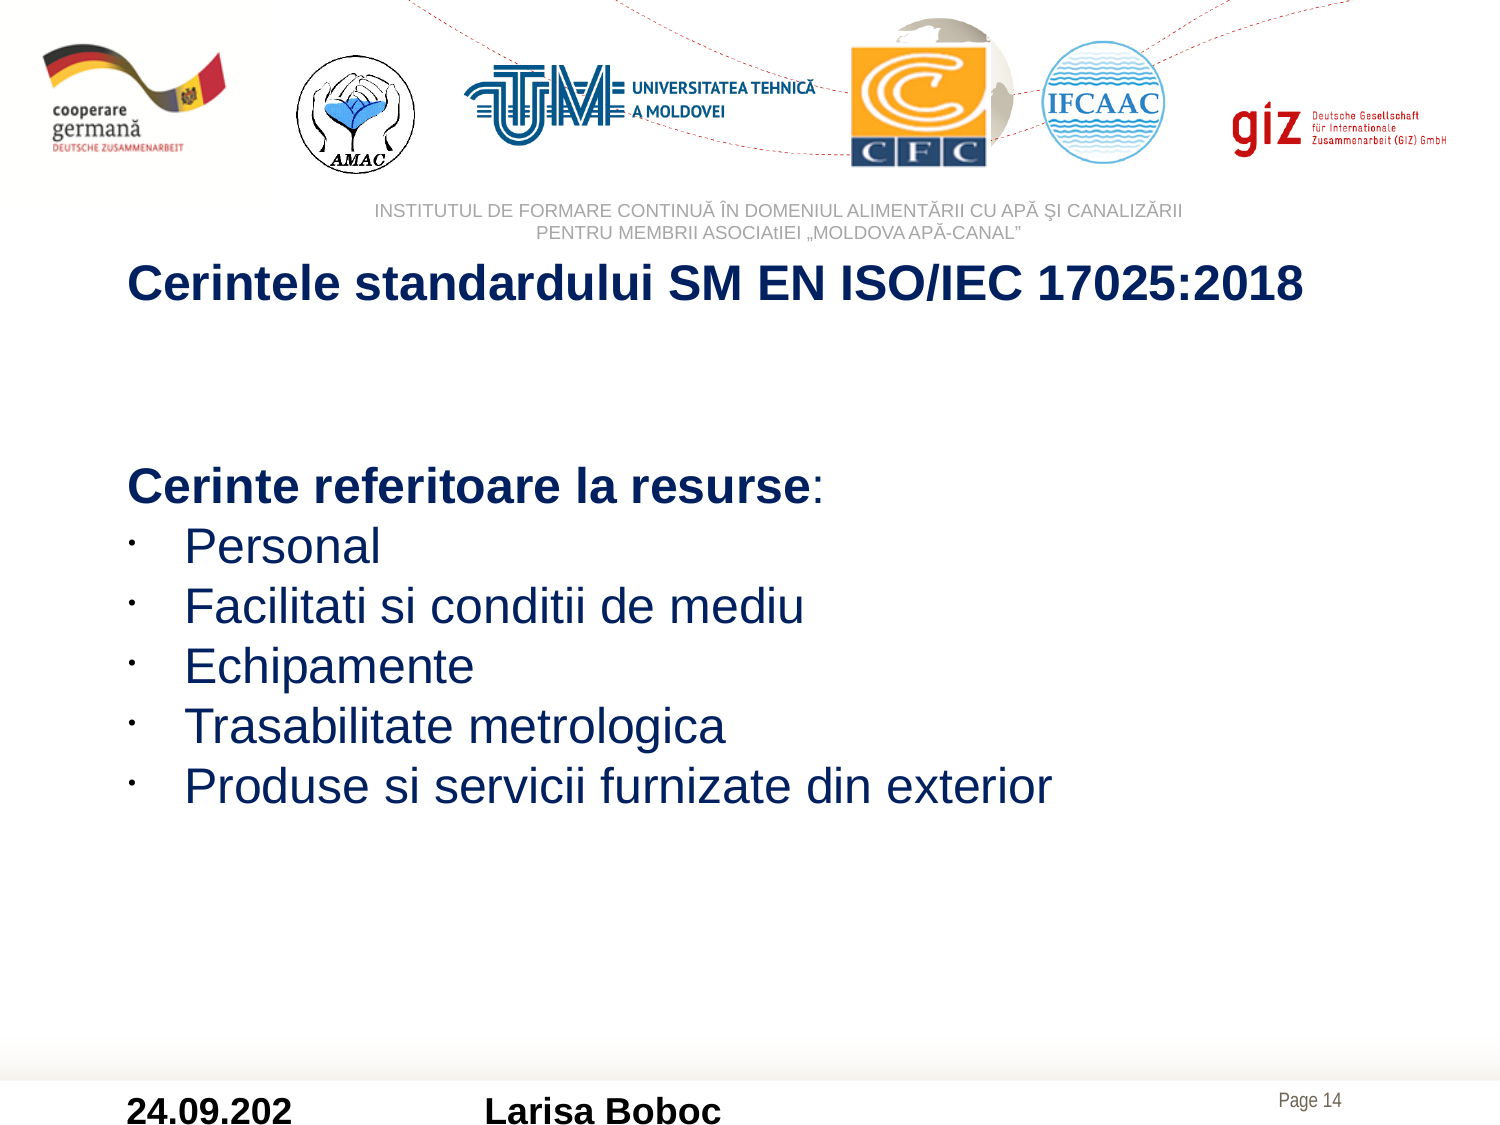

INSTITUTUL DE FORMARE CONTINUĂ ÎN DOMENIUL ALIMENTĂRII CU APĂ ŞI CANALIZĂRII
PENTRU MEMBRII ASOCIAtIEI „MOLDOVA APĂ-CANAL”
# Cerintele standardului SM EN ISO/IEC 17025:2018
Cerinte referitoare la resurse:
Personal
Facilitati si conditii de mediu
Echipamente
Trasabilitate metrologica
Produse si servicii furnizate din exterior
Larisa Boboc